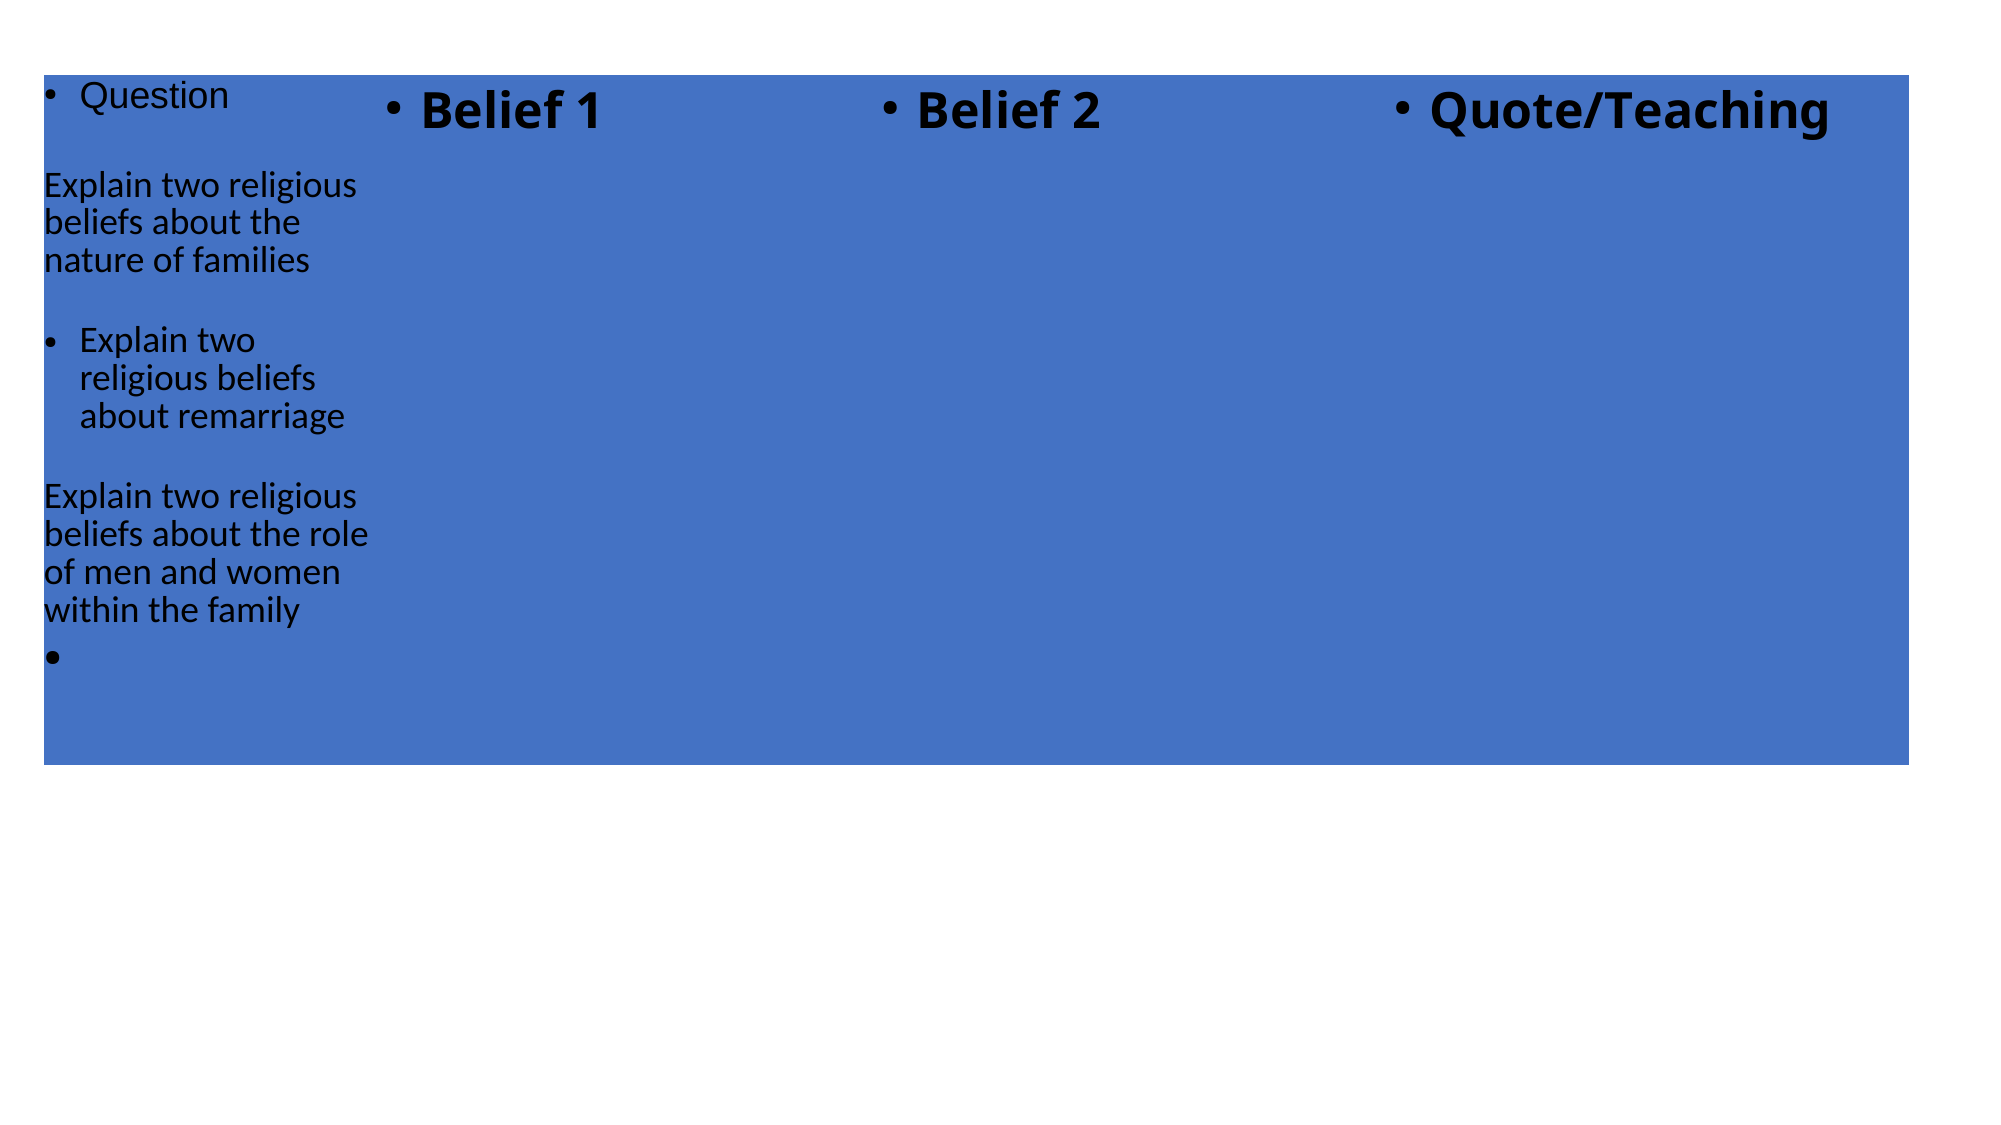

| Question | Belief 1 | Belief 2 | Quote/Teaching |
| --- | --- | --- | --- |
| Explain two religious beliefs about the nature of families | | | |
| Explain two religious beliefs about remarriage | | | |
| Explain two religious beliefs about the role of men and women within the family | | | |